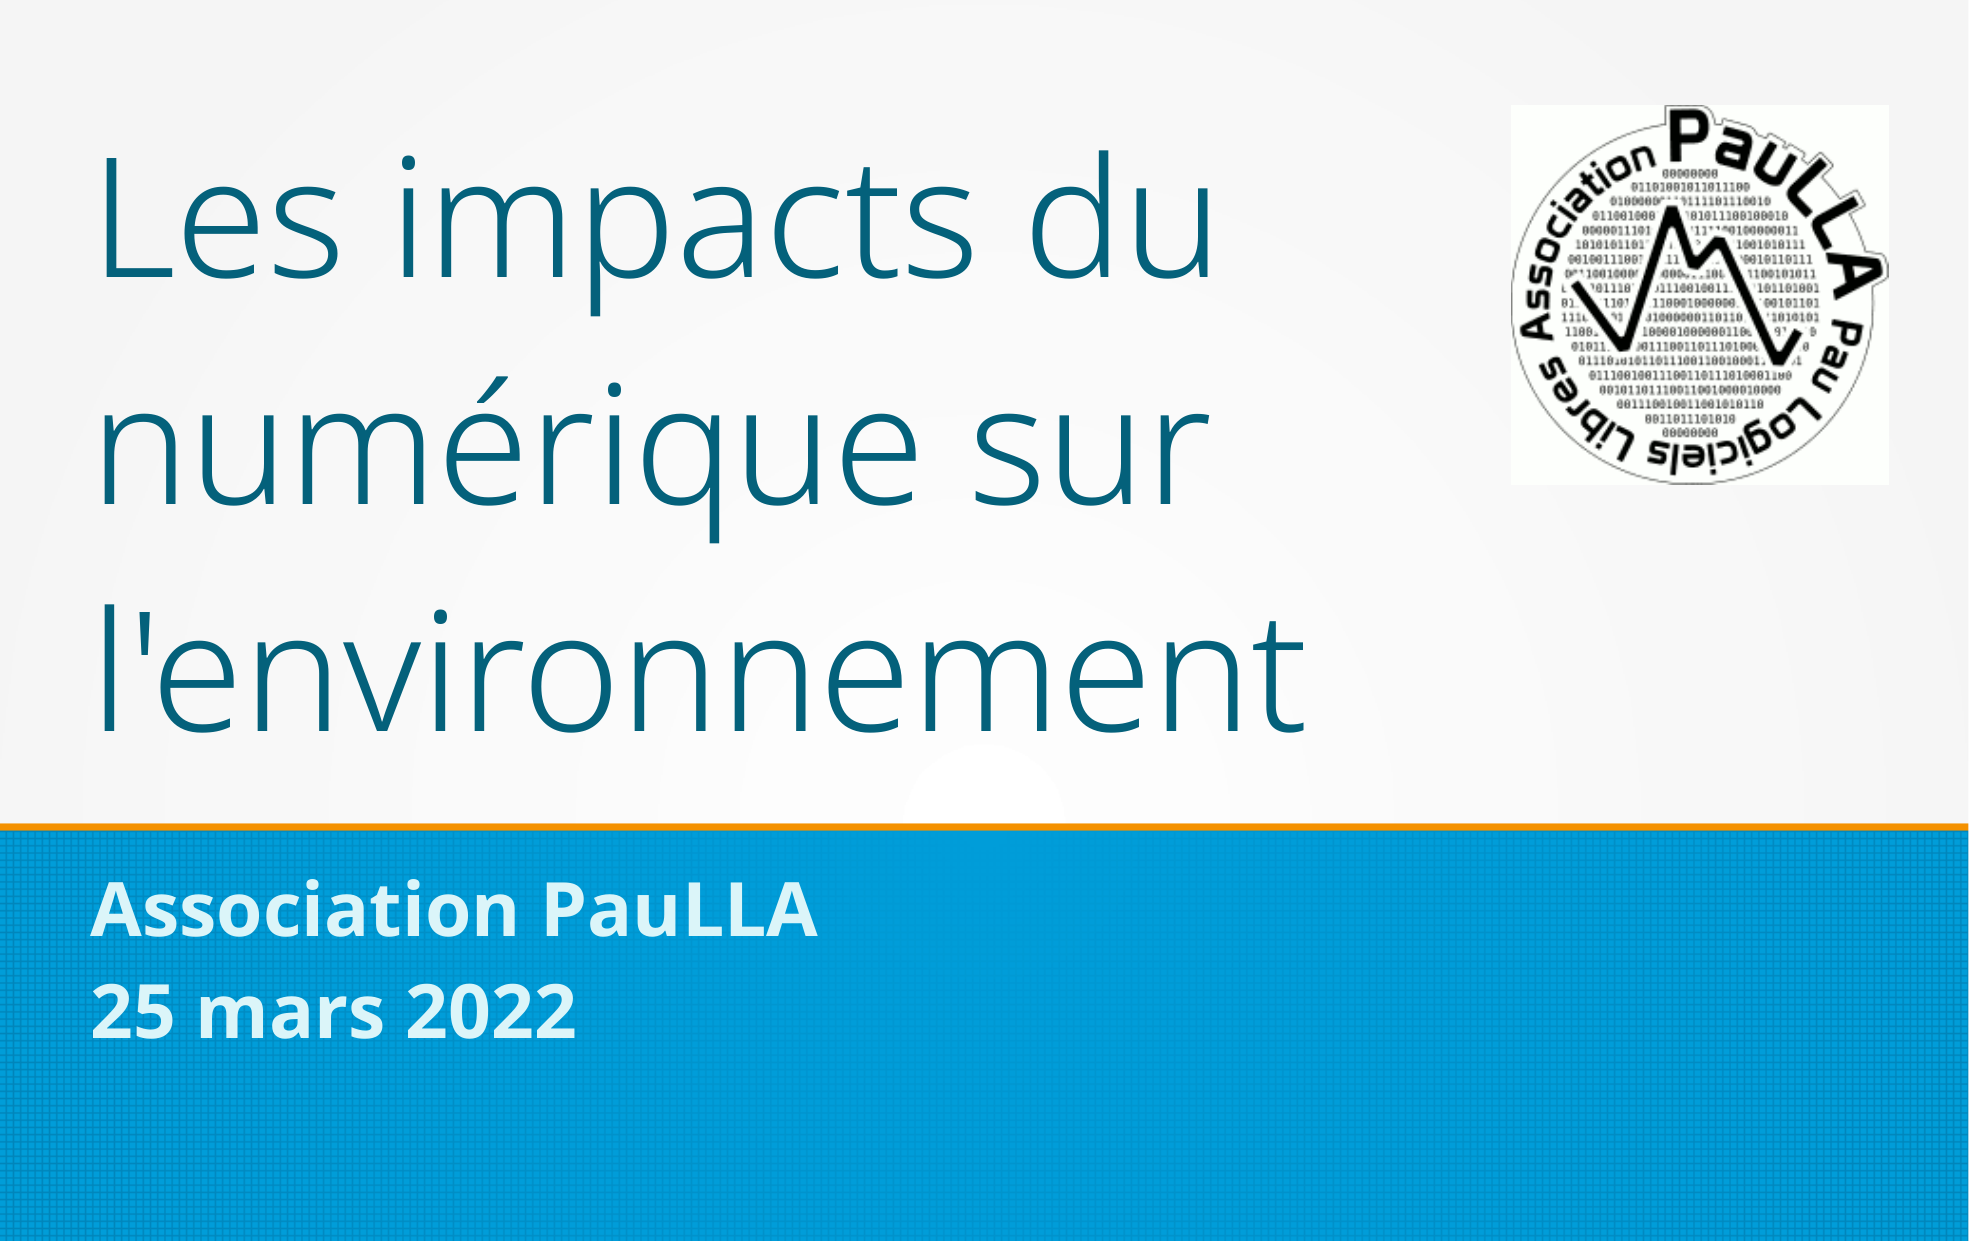

# Les impacts du numérique sur l'environnement
Association PauLLA
25 mars 2022